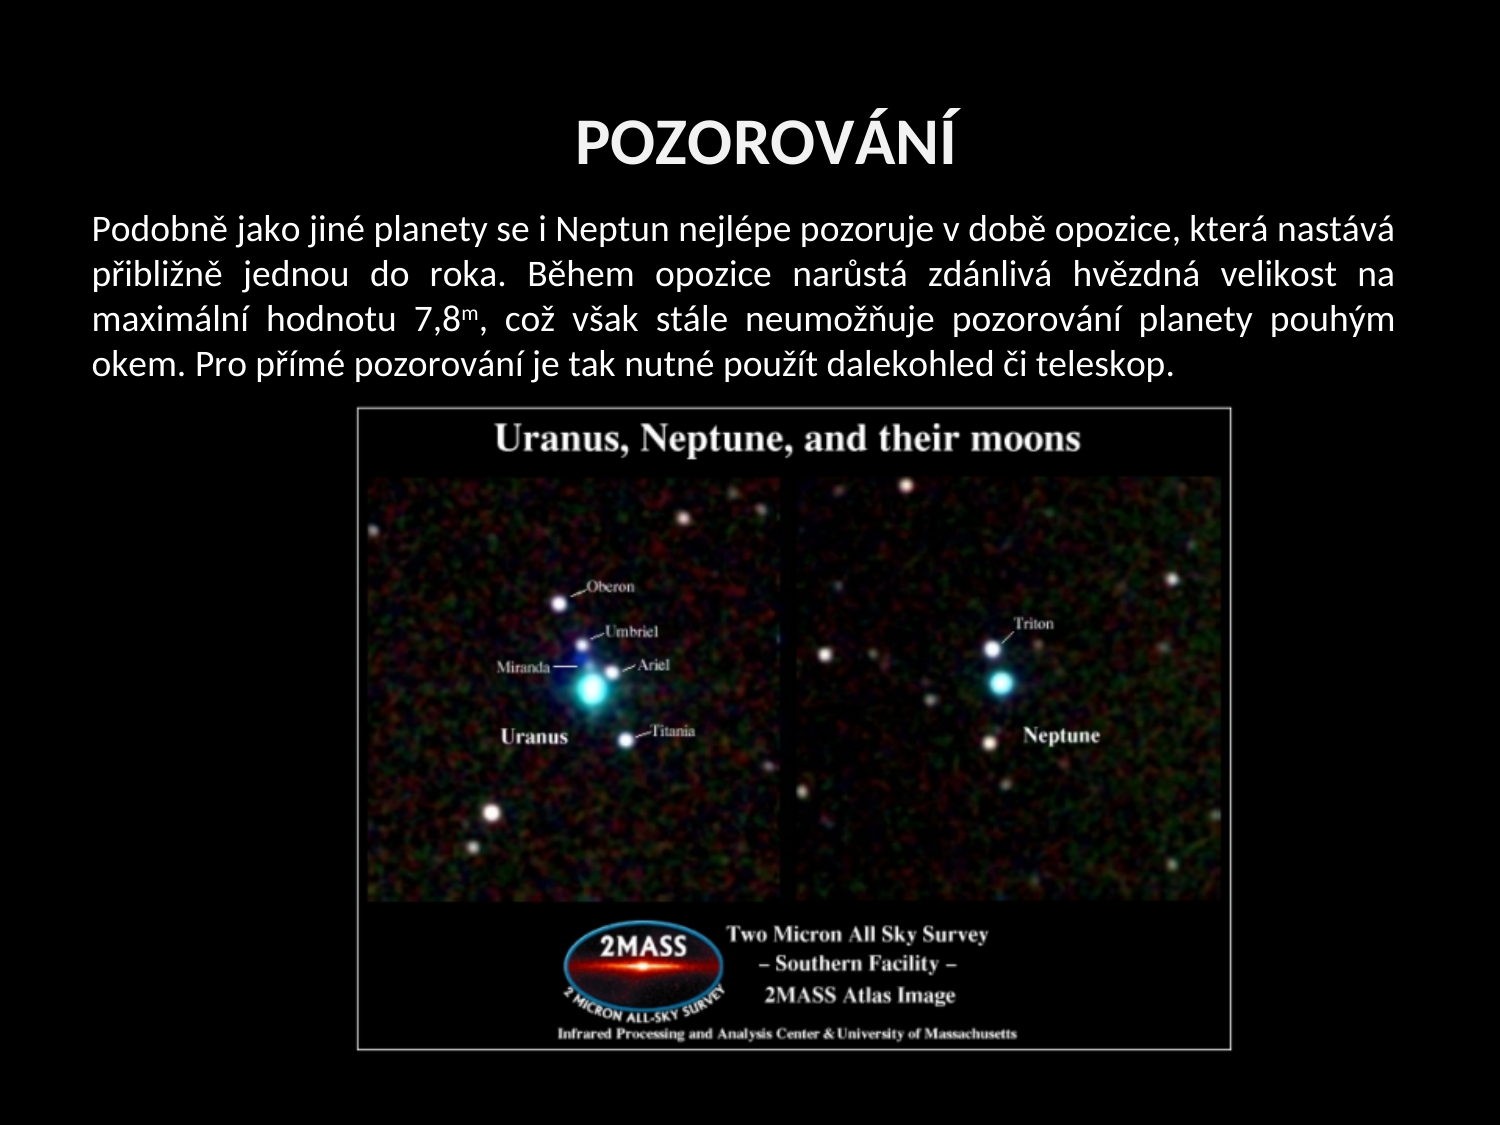

POZOROVÁNÍ
Podobně jako jiné planety se i Neptun nejlépe pozoruje v době opozice, která nastává přibližně jednou do roka. Během opozice narůstá zdánlivá hvězdná velikost na maximální hodnotu 7,8m, což však stále neumožňuje pozorování planety pouhým okem. Pro přímé pozorování je tak nutné použít dalekohled či teleskop.